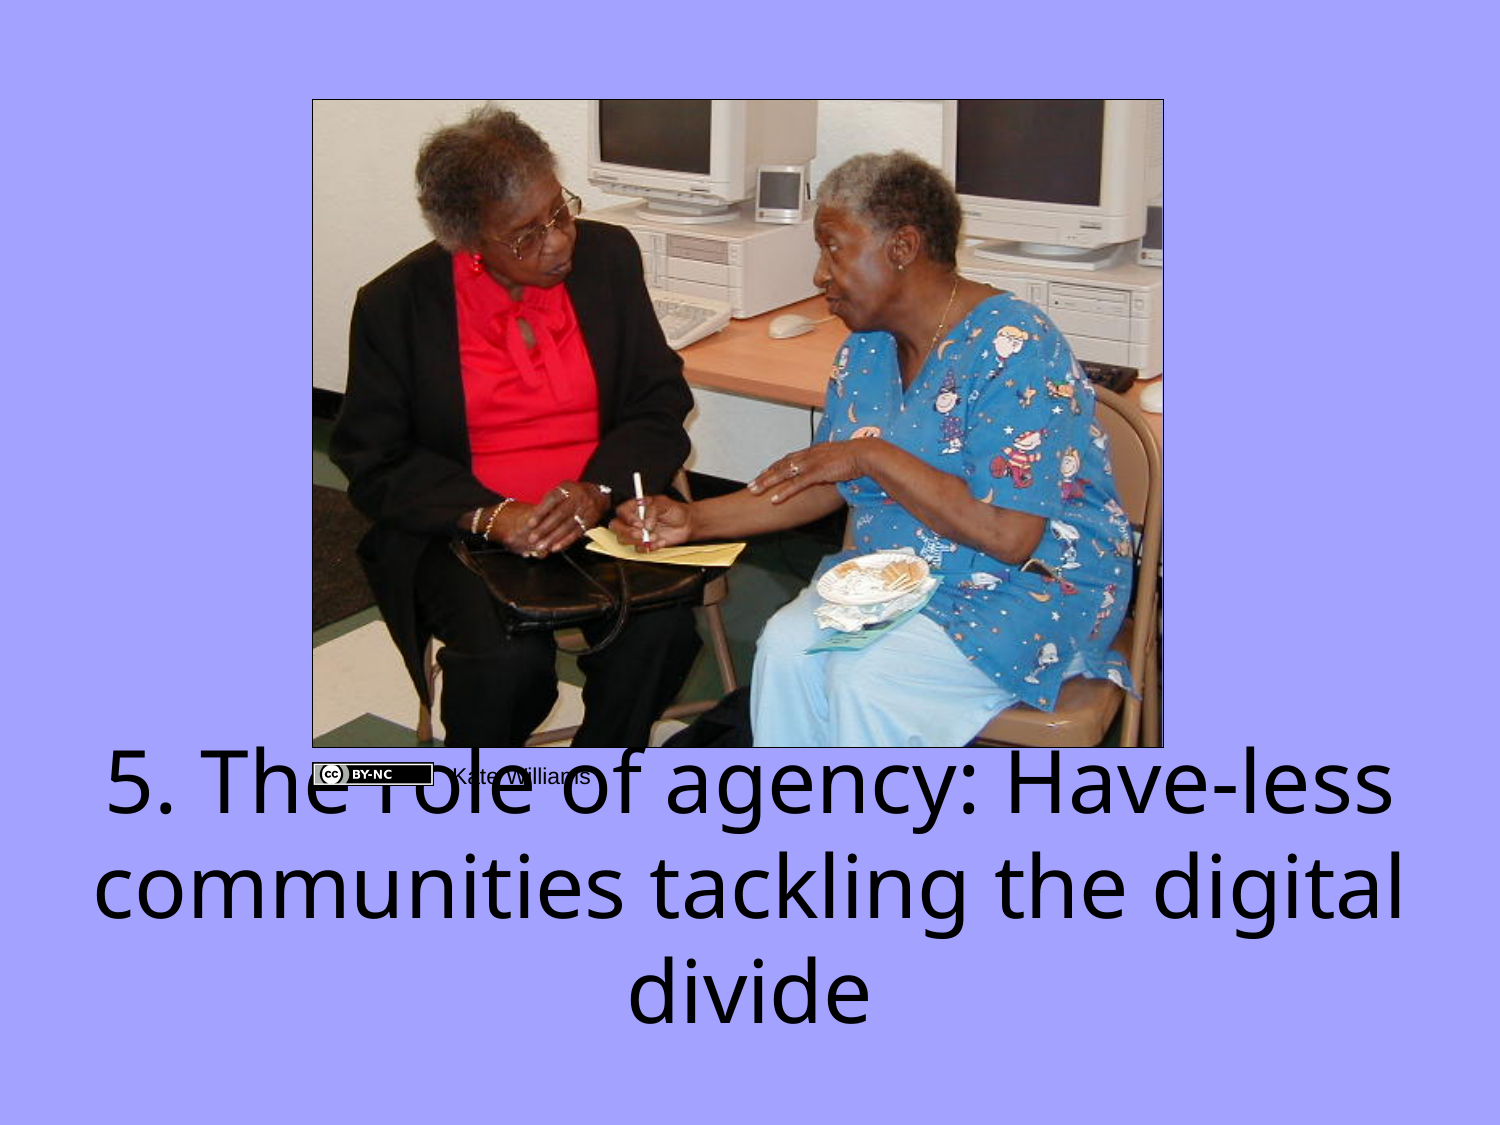

# 5. The role of agency: Have-less communities tackling the digital divide
Kate Williams